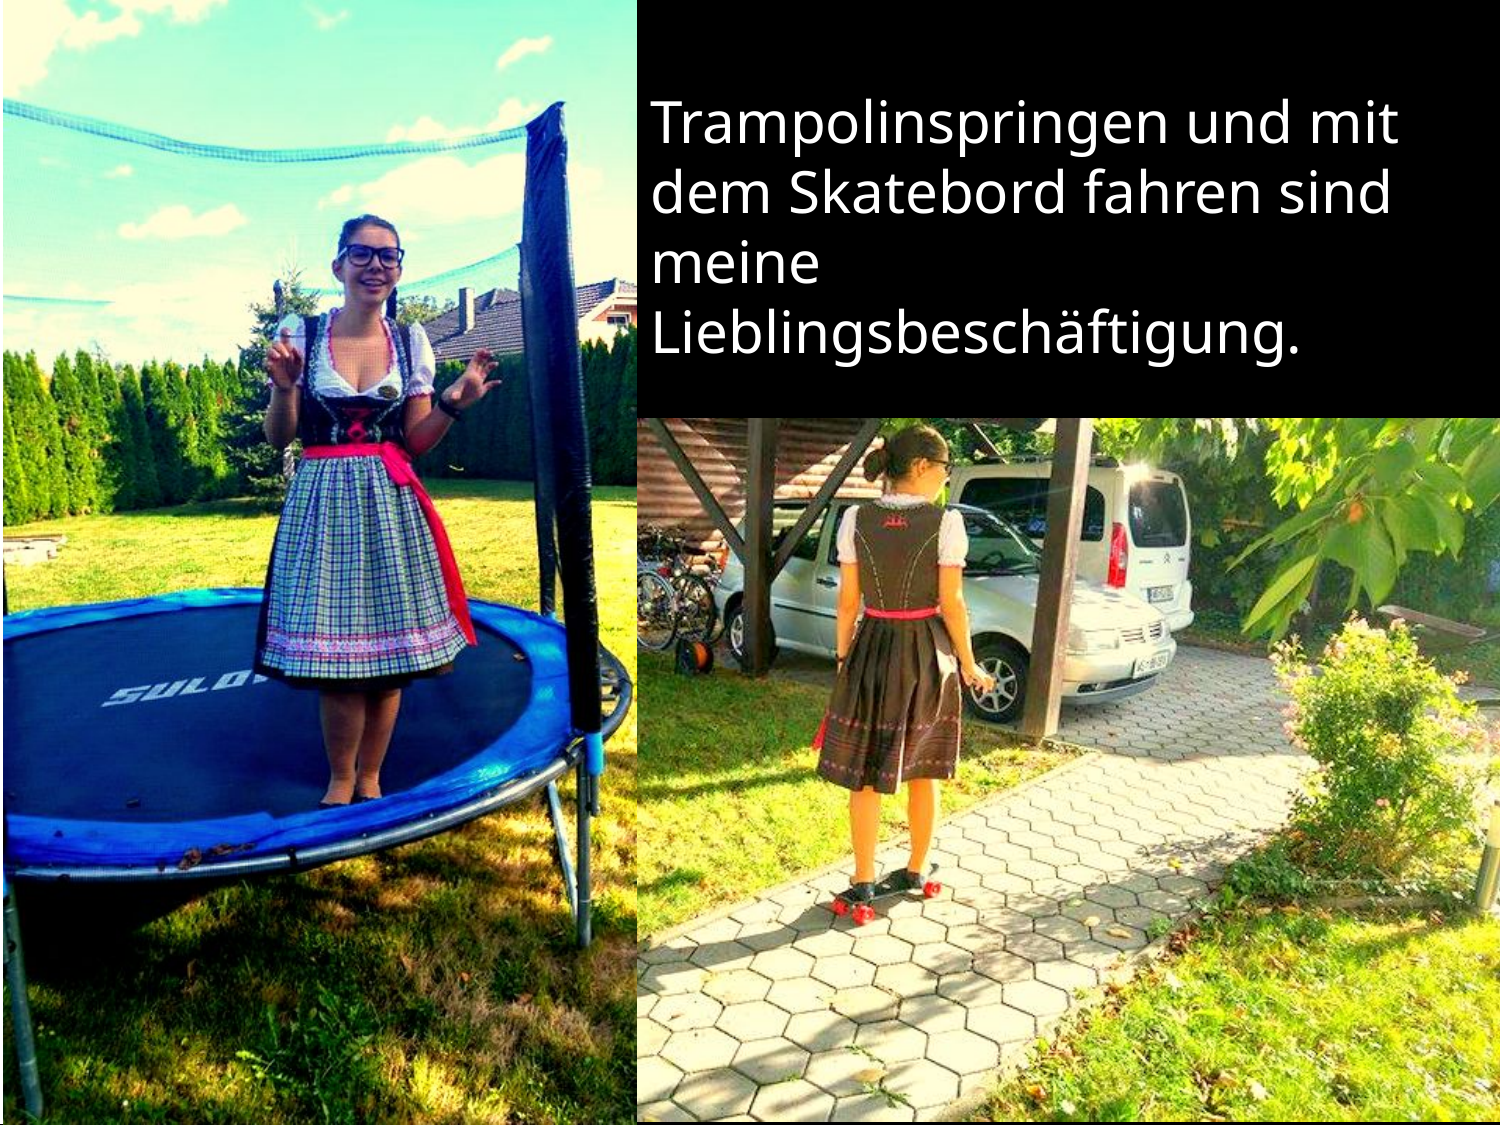

Trampolinspringen und mit dem Skatebord fahren sind meine Lieblingsbeschäftigung.